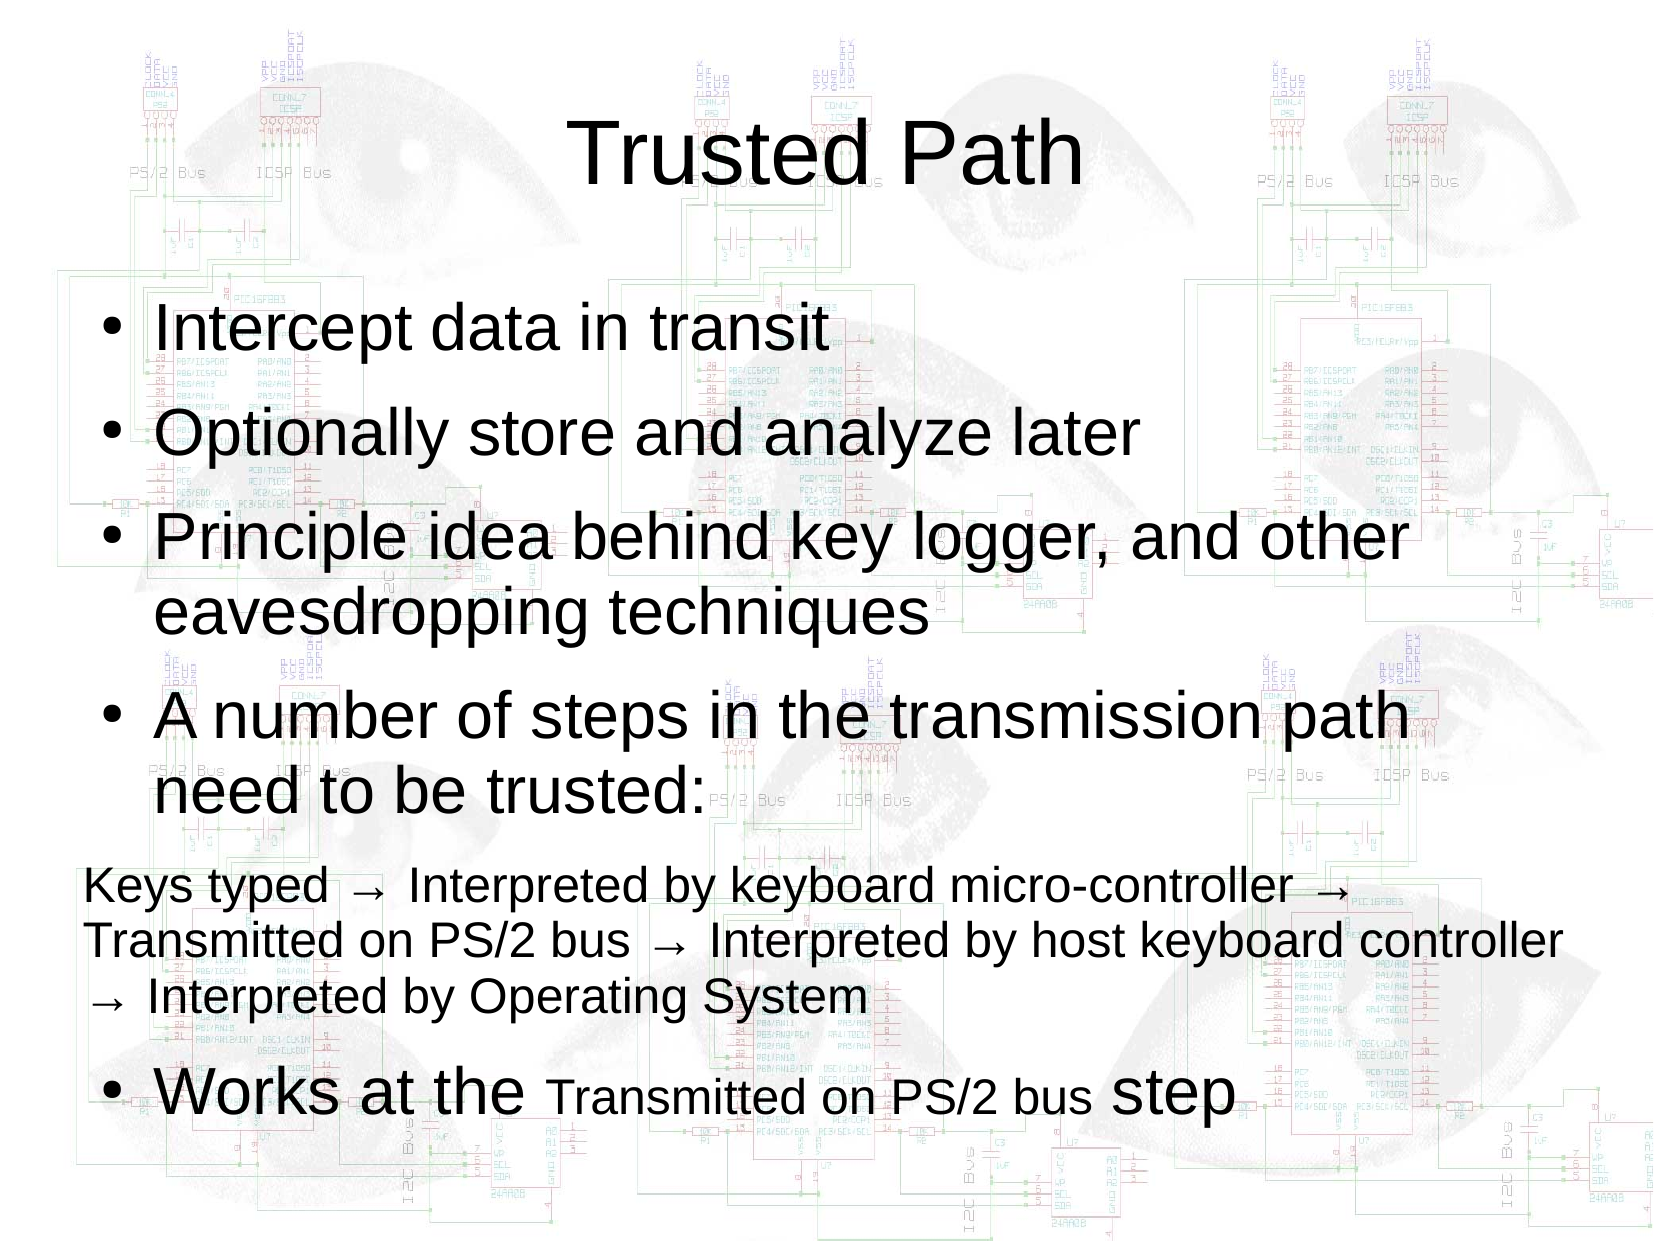

# Trusted Path
Intercept data in transit
Optionally store and analyze later
Principle idea behind key logger, and other eavesdropping techniques
A number of steps in the transmission path need to be trusted:
Keys typed → Interpreted by keyboard micro-controller → Transmitted on PS/2 bus → Interpreted by host keyboard controller → Interpreted by Operating System
Works at the Transmitted on PS/2 bus step